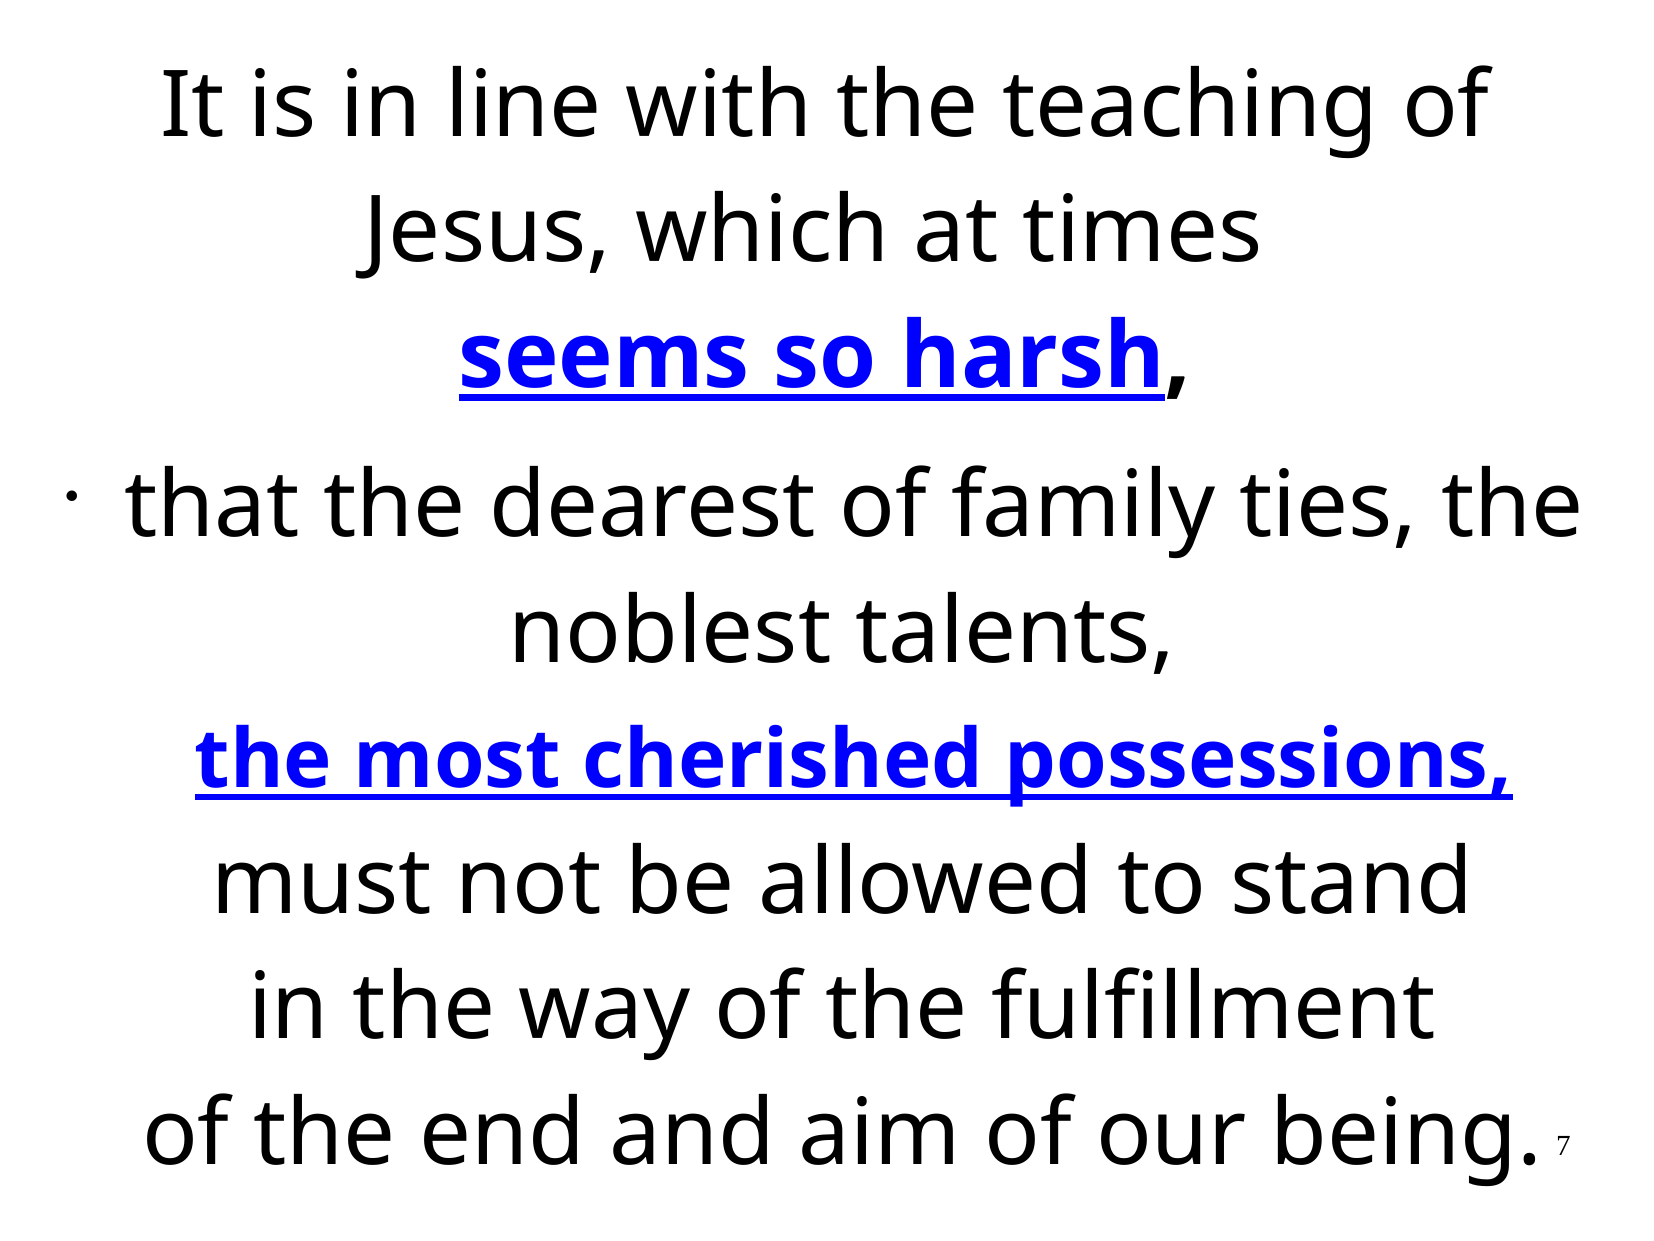

# It is in line with the teaching of Jesus, which at times seems so harsh,
that the dearest of family ties, the noblest talents,
the most cherished possessions, must not be allowed to stand
in the way of the fulfillment
of the end and aim of our being.
7